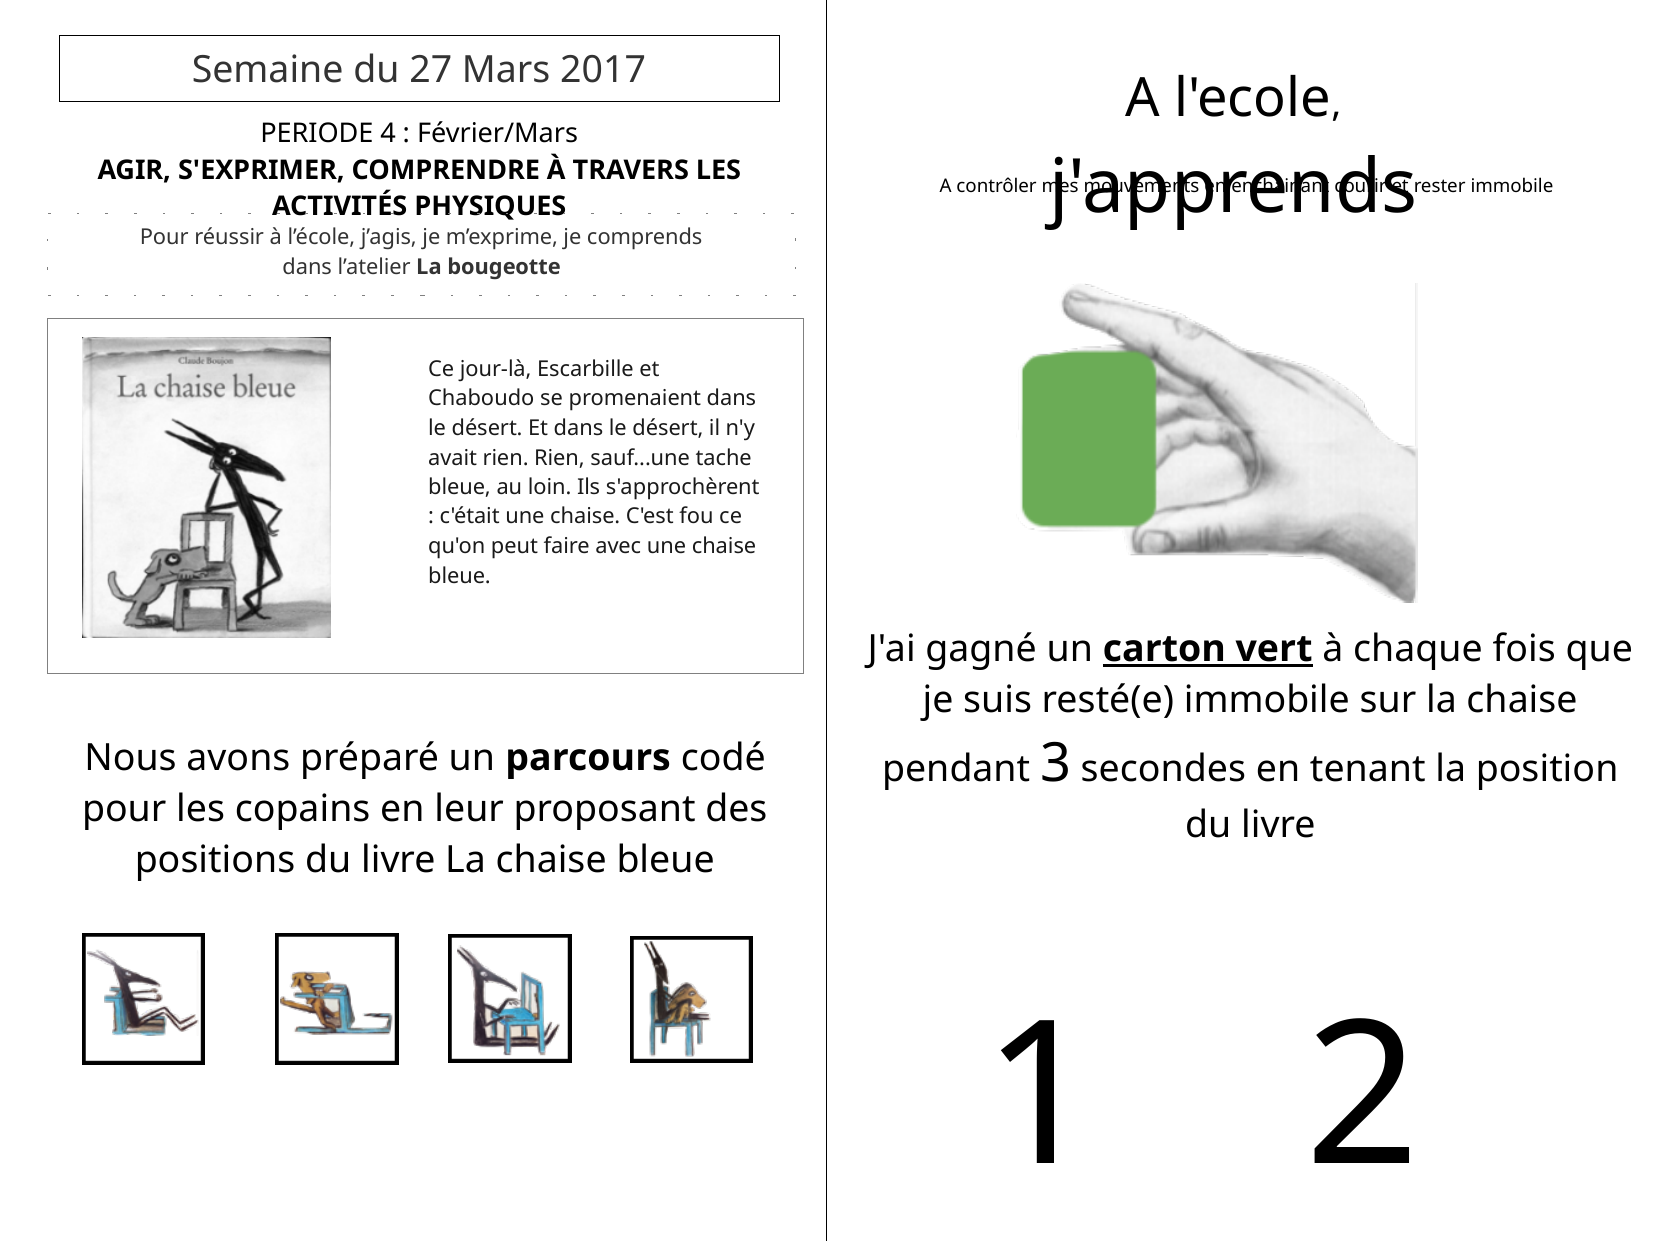

Semaine du 27 Mars 2017
A l'ecole, j'apprends
PERIODE 4 : Février/Mars
AGIR, S'EXPRIMER, COMPRENDRE À TRAVERS LES ACTIVITÉS PHYSIQUES
A contrôler mes mouvements en enchainant courir et rester immobile
Pour réussir à l’école, j’agis, je m’exprime, je comprends
dans l’atelier La bougeotte
Ce jour-là, Escarbille et Chaboudo se promenaient dans le désert. Et dans le désert, il n'y avait rien. Rien, sauf...une tache bleue, au loin. Ils s'approchèrent : c'était une chaise. C'est fou ce qu'on peut faire avec une chaise bleue.
J'ai gagné un carton vert à chaque fois que je suis resté(e) immobile sur la chaise pendant 3 secondes en tenant la position du livre
Nous avons préparé un parcours codé pour les copains en leur proposant des positions du livre La chaise bleue
1 2 3